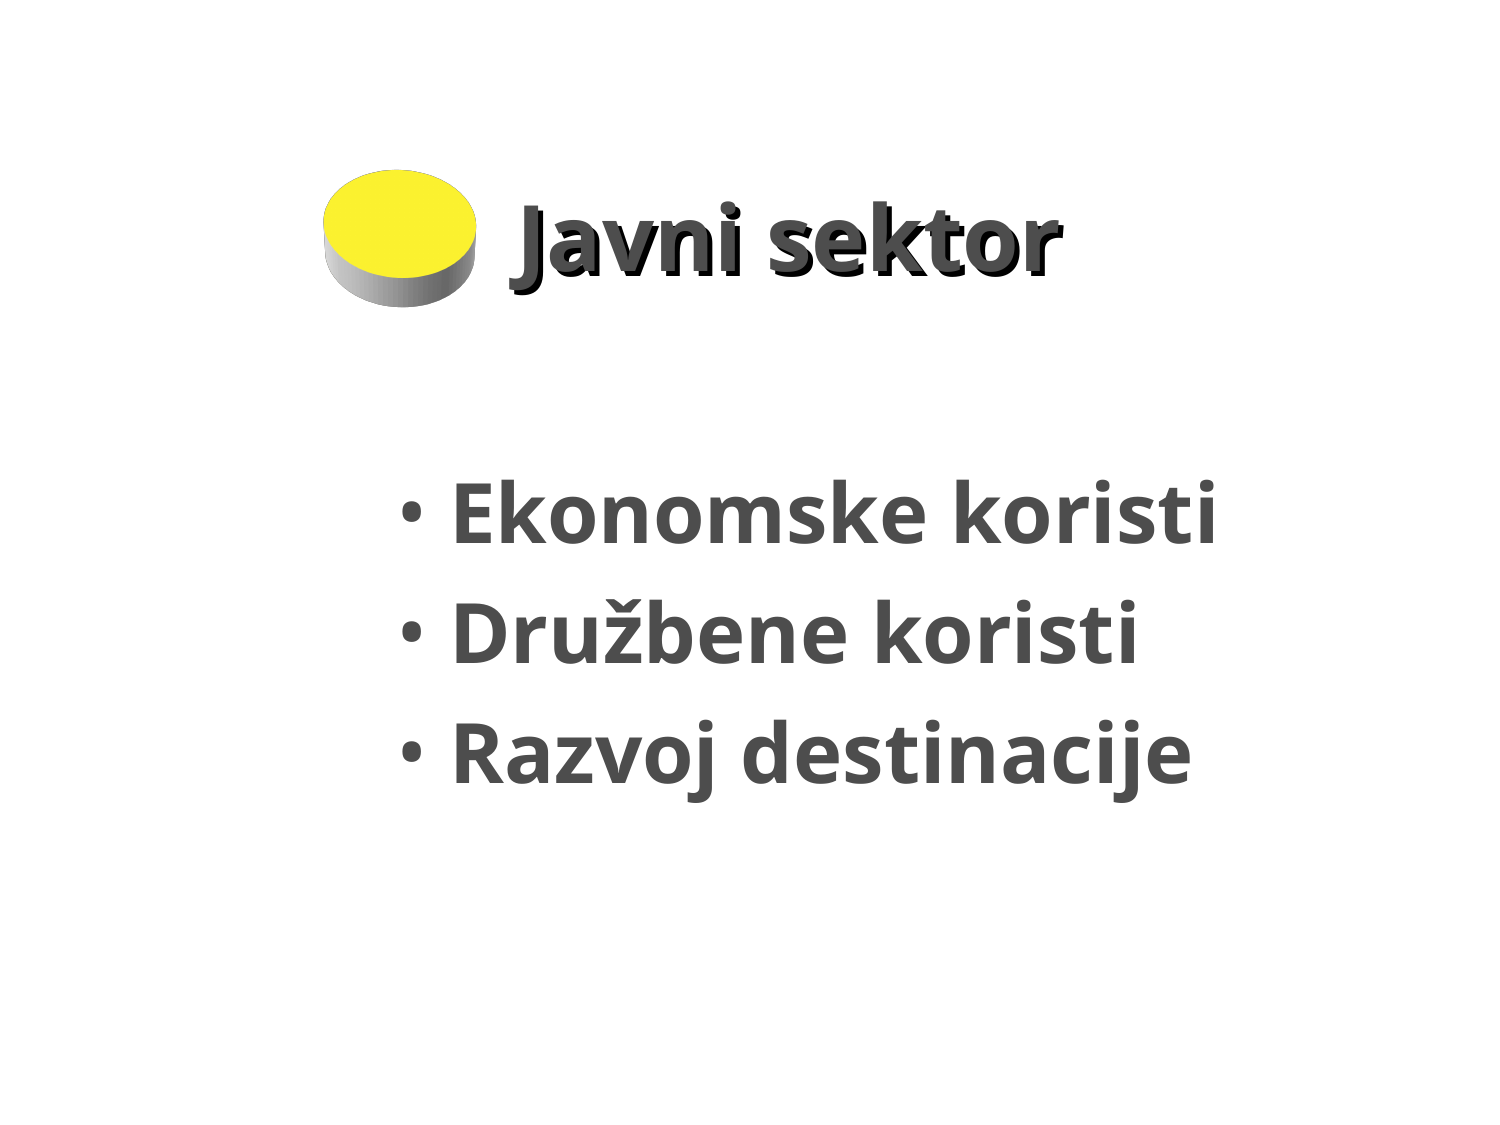

Javni sektor
 Ekonomske koristi
 Družbene koristi
 Razvoj destinacije